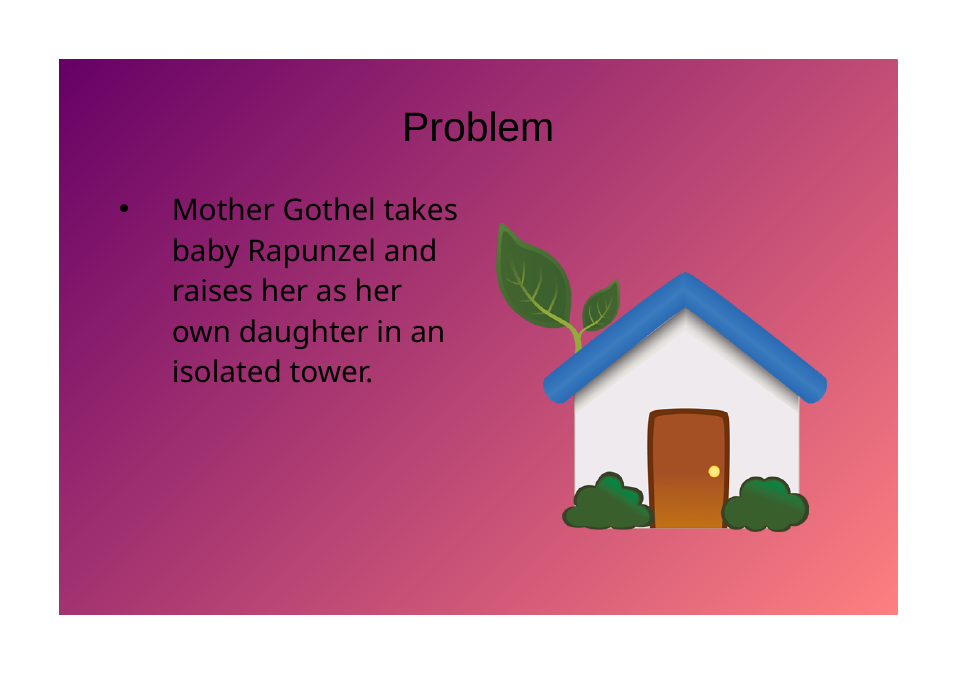

# Problem
Mother Gothel takes baby Rapunzel and raises her as her own daughter in an isolated tower.